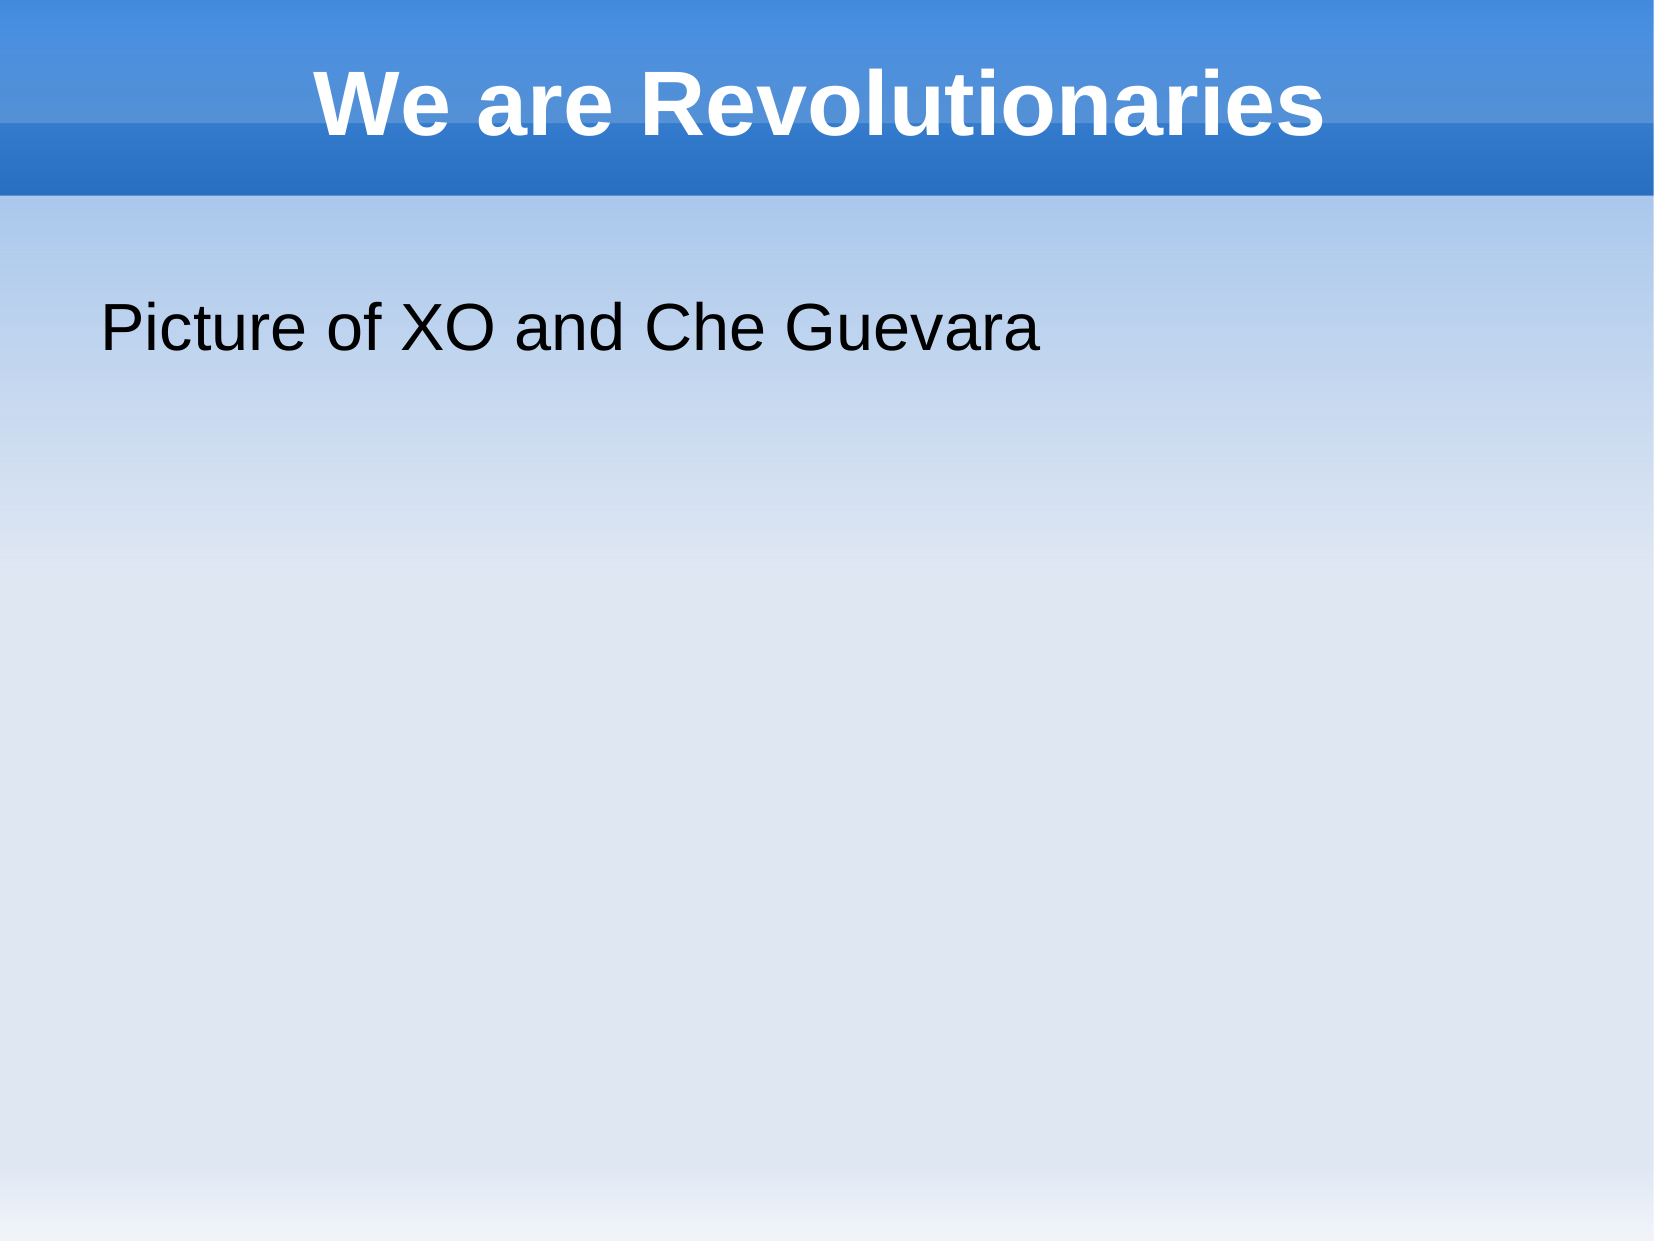

# We are Revolutionaries
Picture of XO and Che Guevara